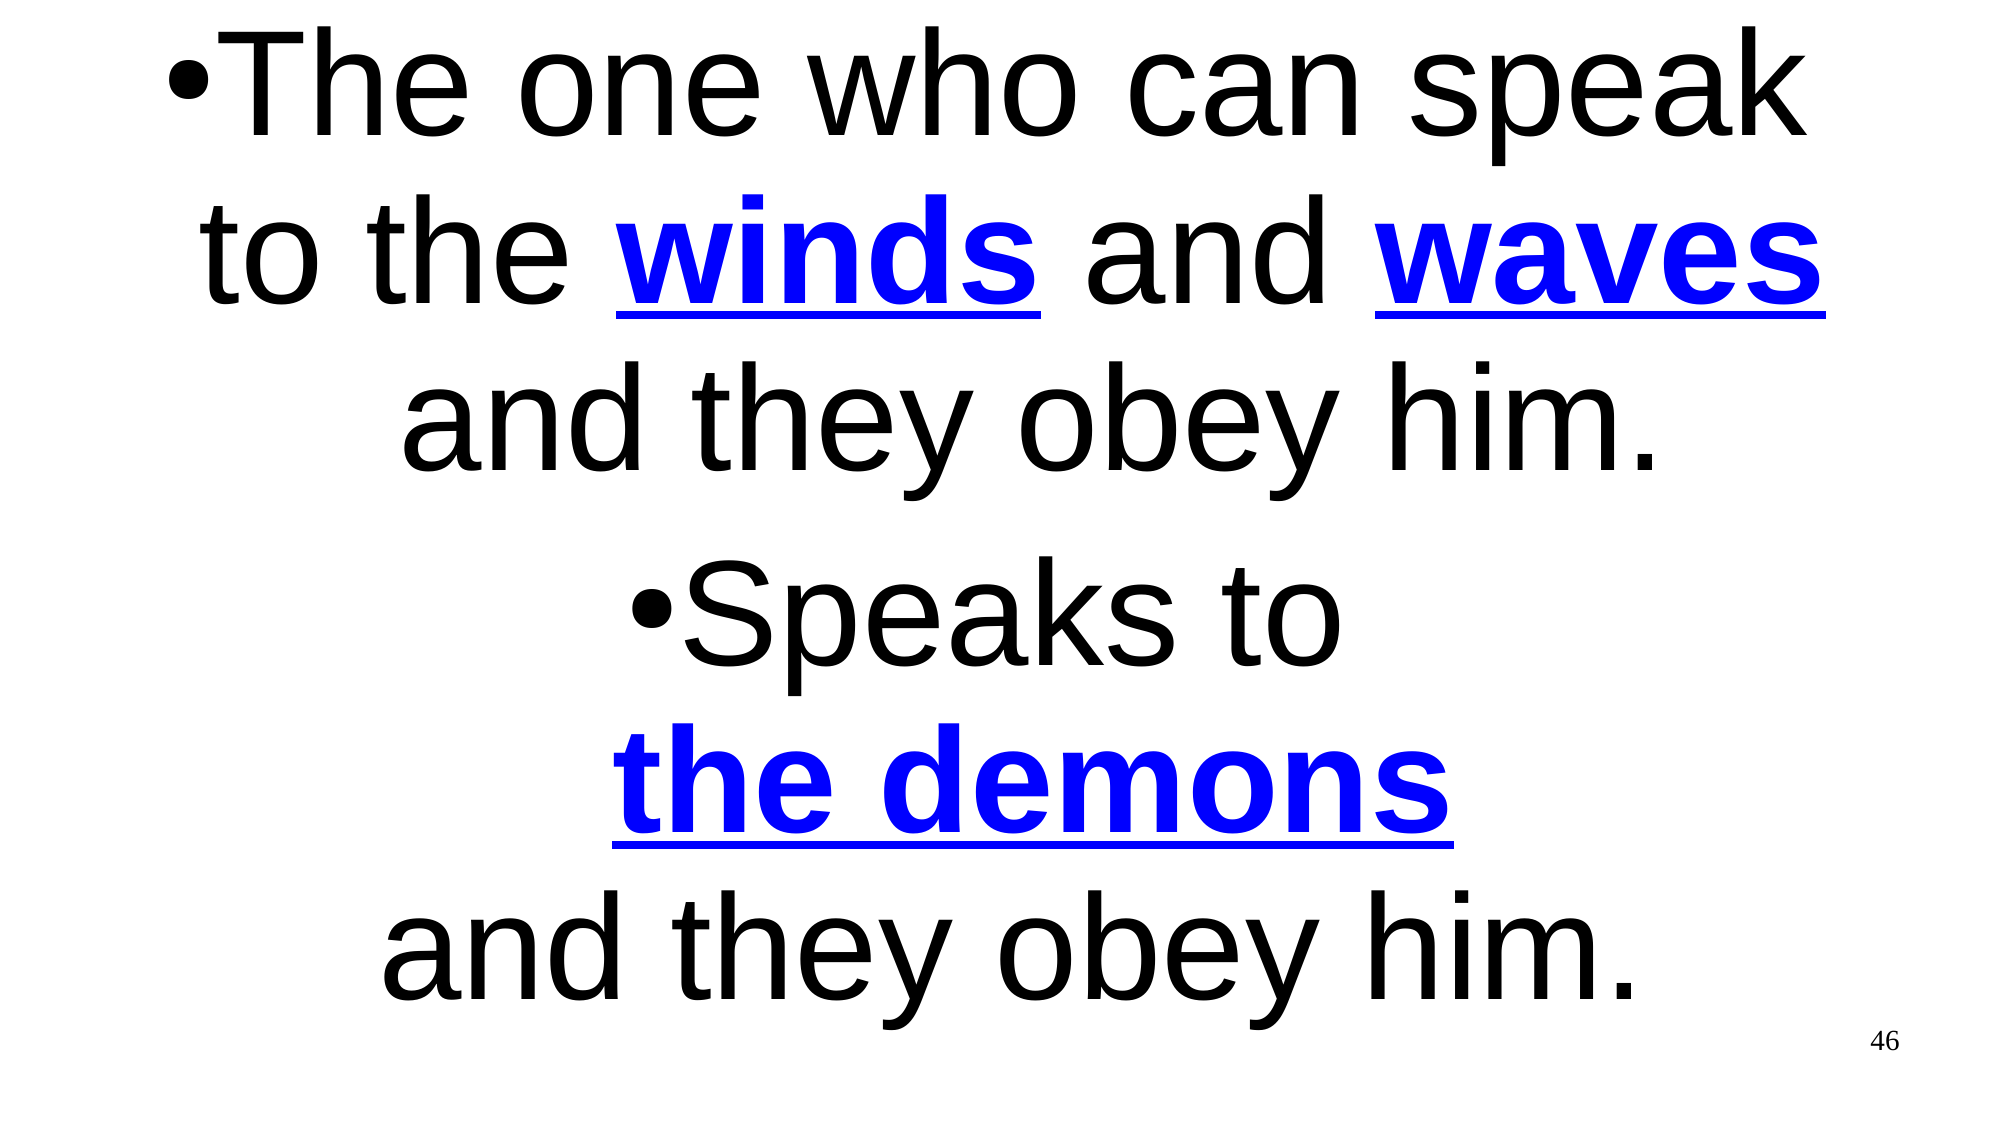

# The one who can speak to the winds and waves and they obey him.
Speaks to
the demons
and they obey him.
46